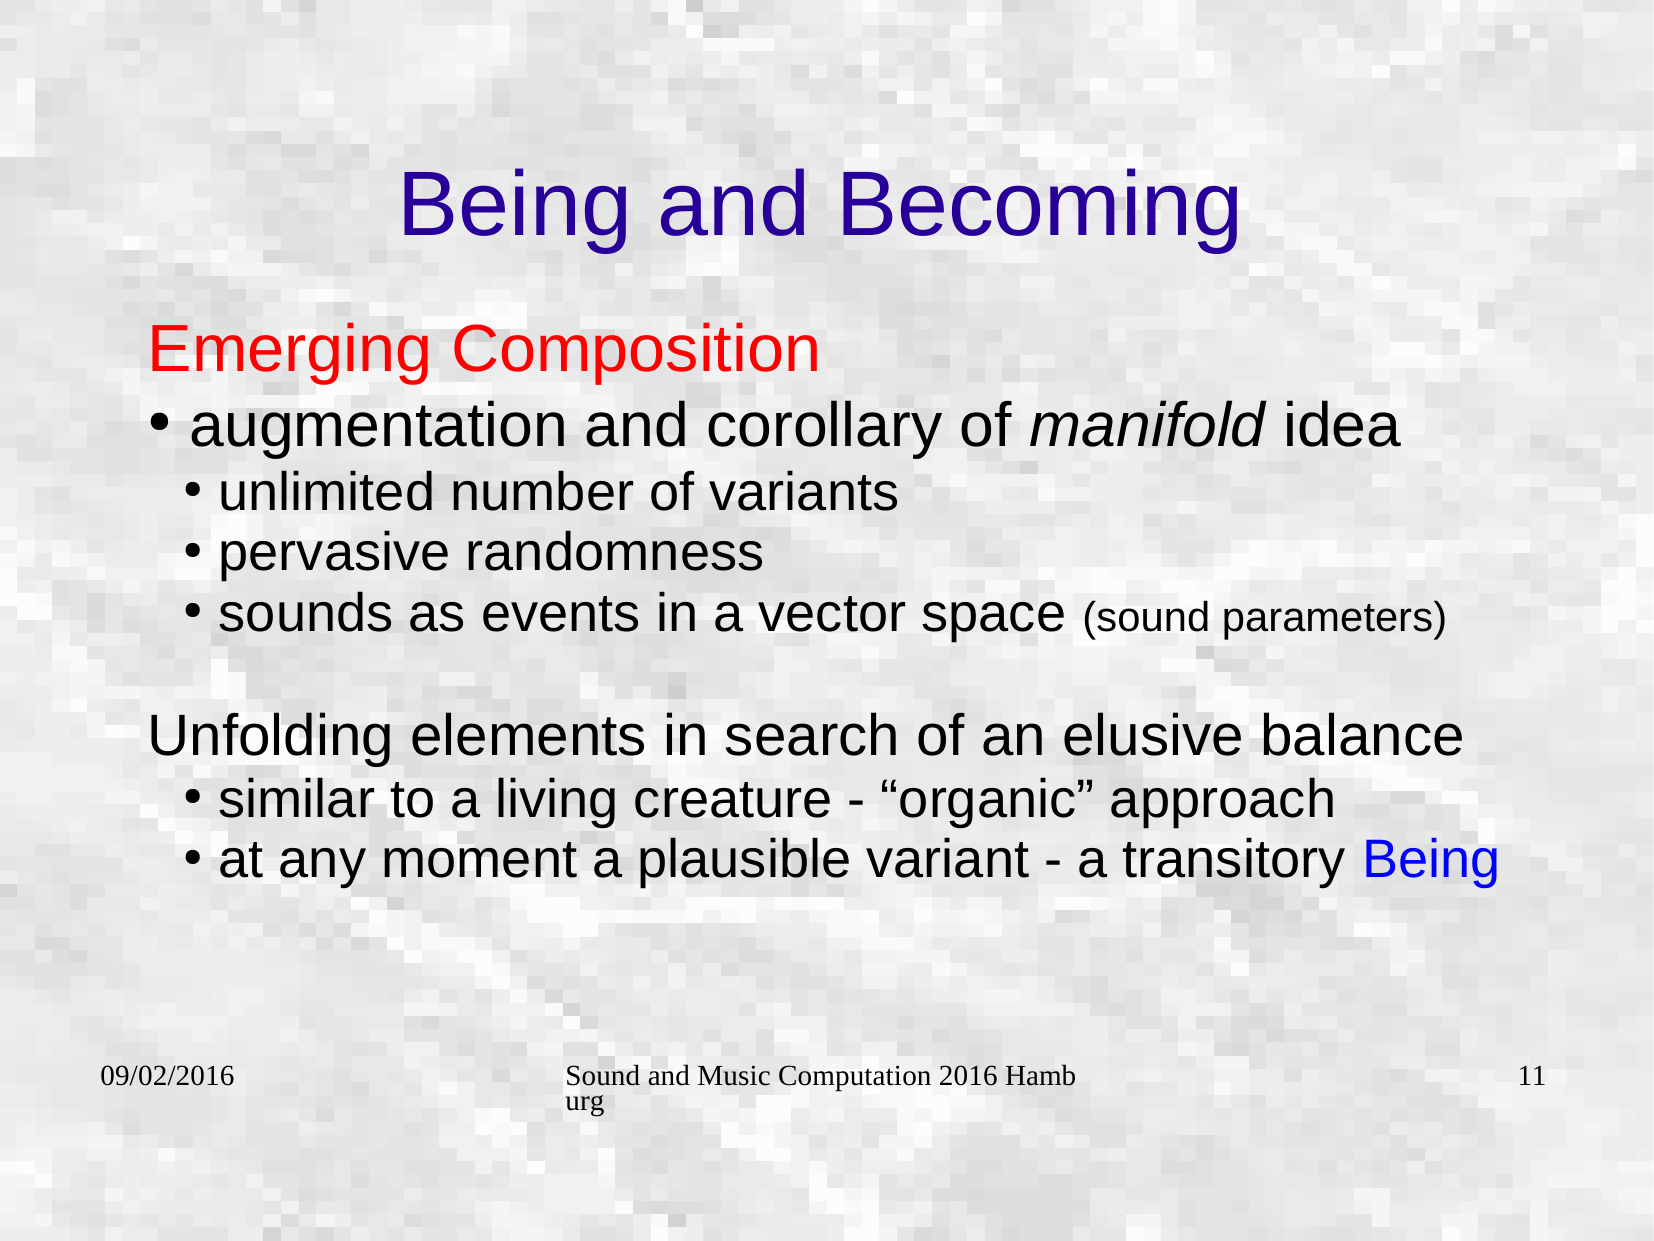

# Being and Becoming
Emerging Composition
 augmentation and corollary of manifold idea
unlimited number of variants
pervasive randomness
sounds as events in a vector space (sound parameters)
Unfolding elements in search of an elusive balance
similar to a living creature - “organic” approach
at any moment a plausible variant - a transitory Being
09/02/2016
Sound and Music Computation 2016 Hamburg
11